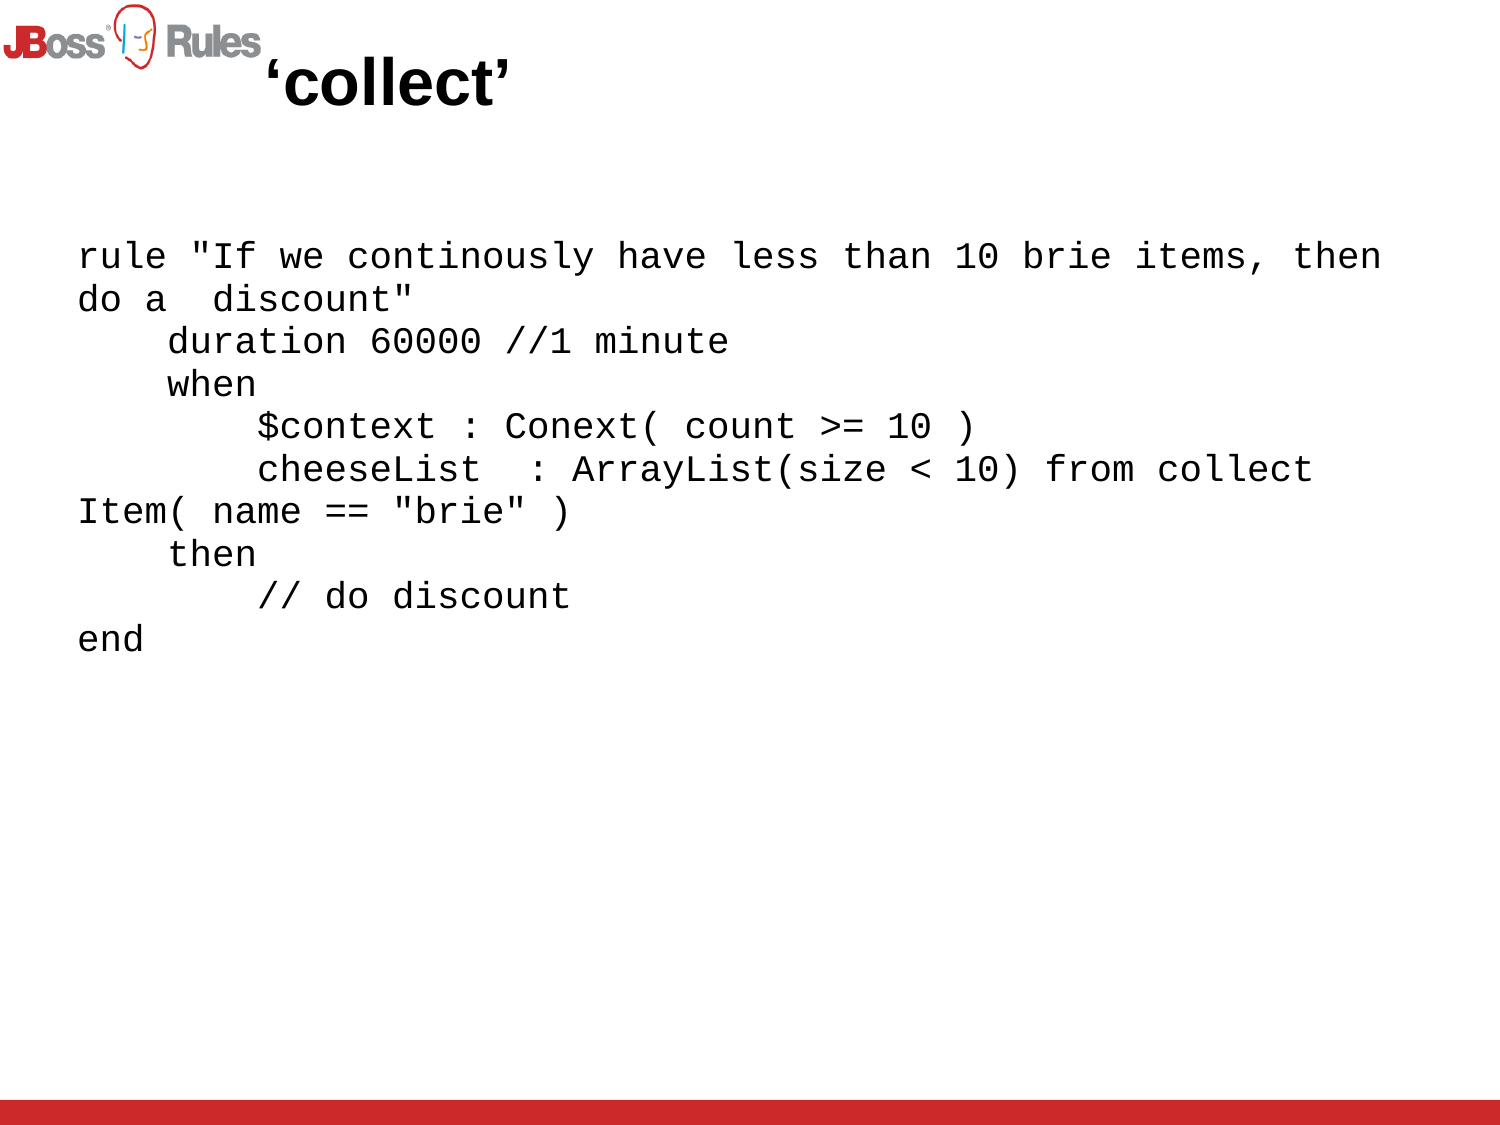

# ‘collect’
rule "If we continously have less than 10 brie items, then do a discount"
 duration 60000 //1 minute
 when
 $context : Conext( count >= 10 )
 cheeseList : ArrayList(size < 10) from collect Item( name == "brie" )
 then
 // do discount
end